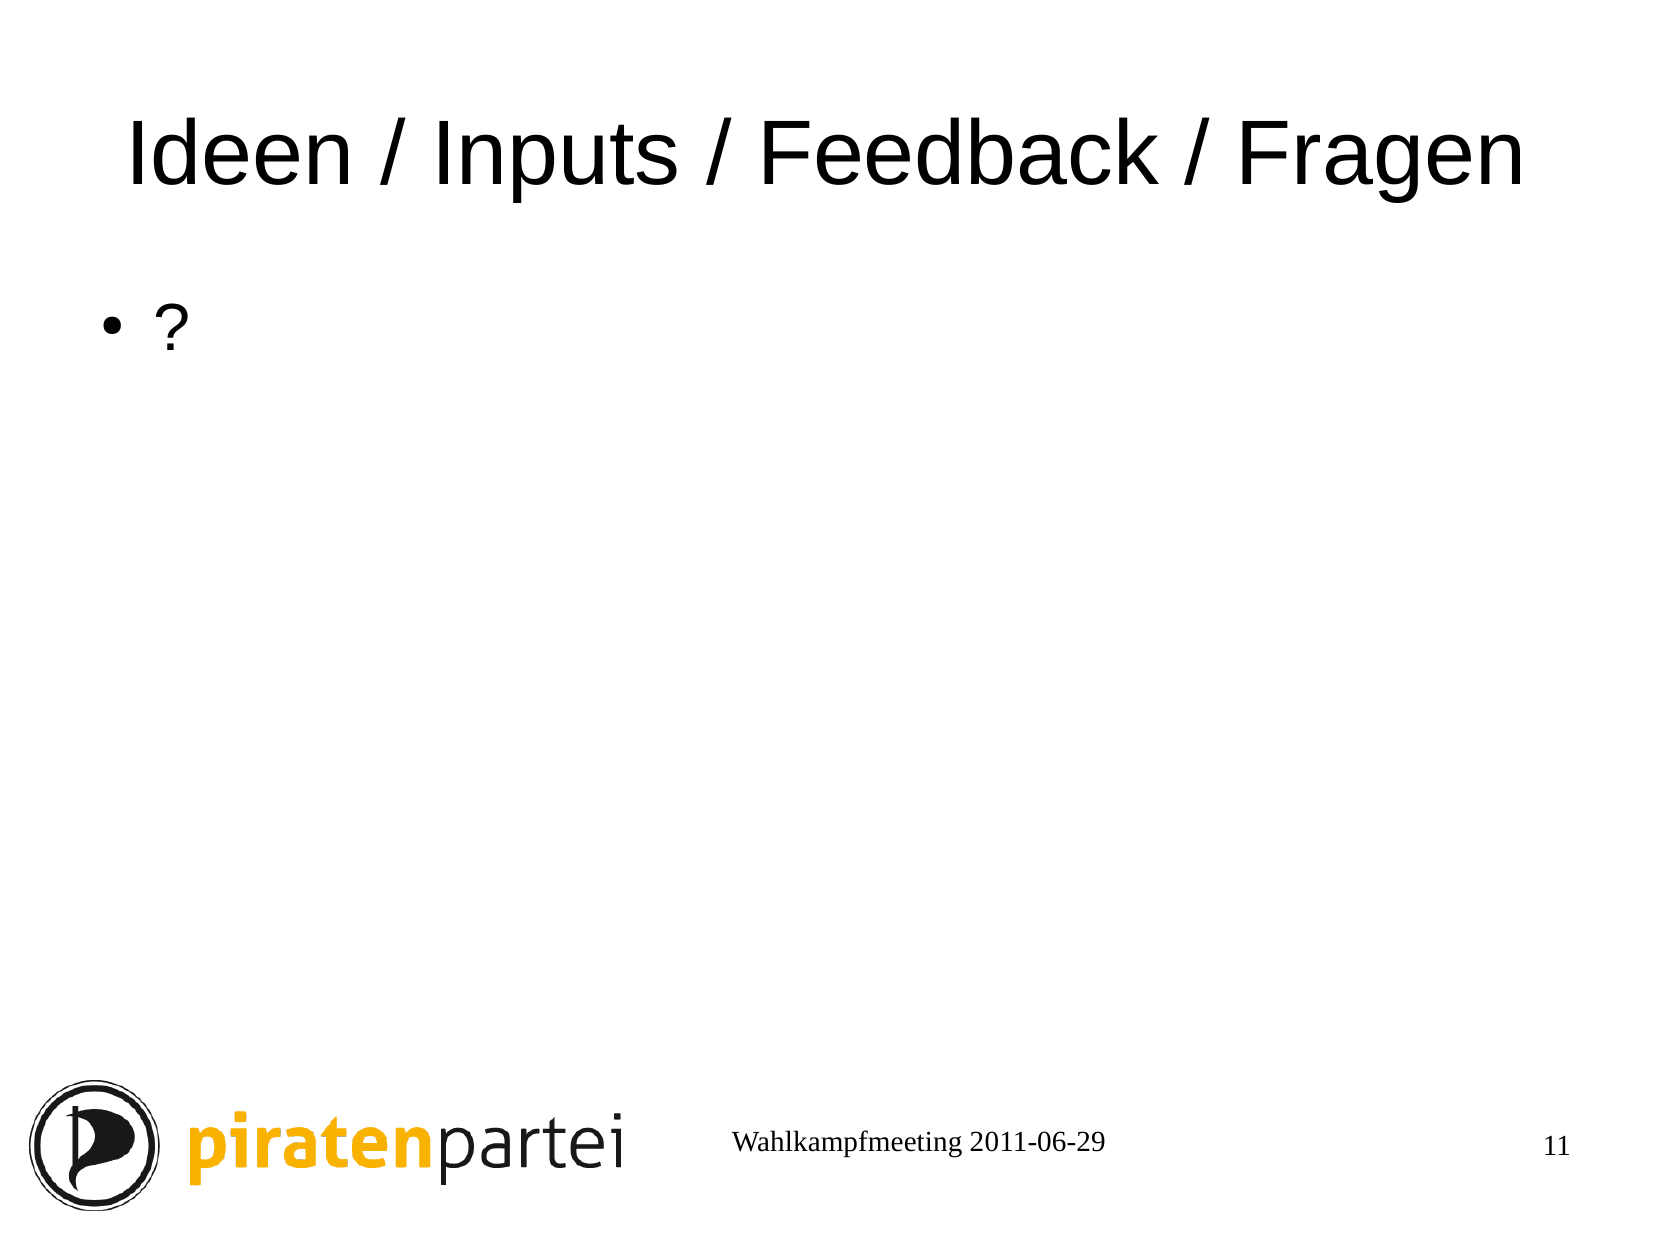

# Ideen / Inputs / Feedback / Fragen
?
Wahlkampfmeeting 2011-06-29
11